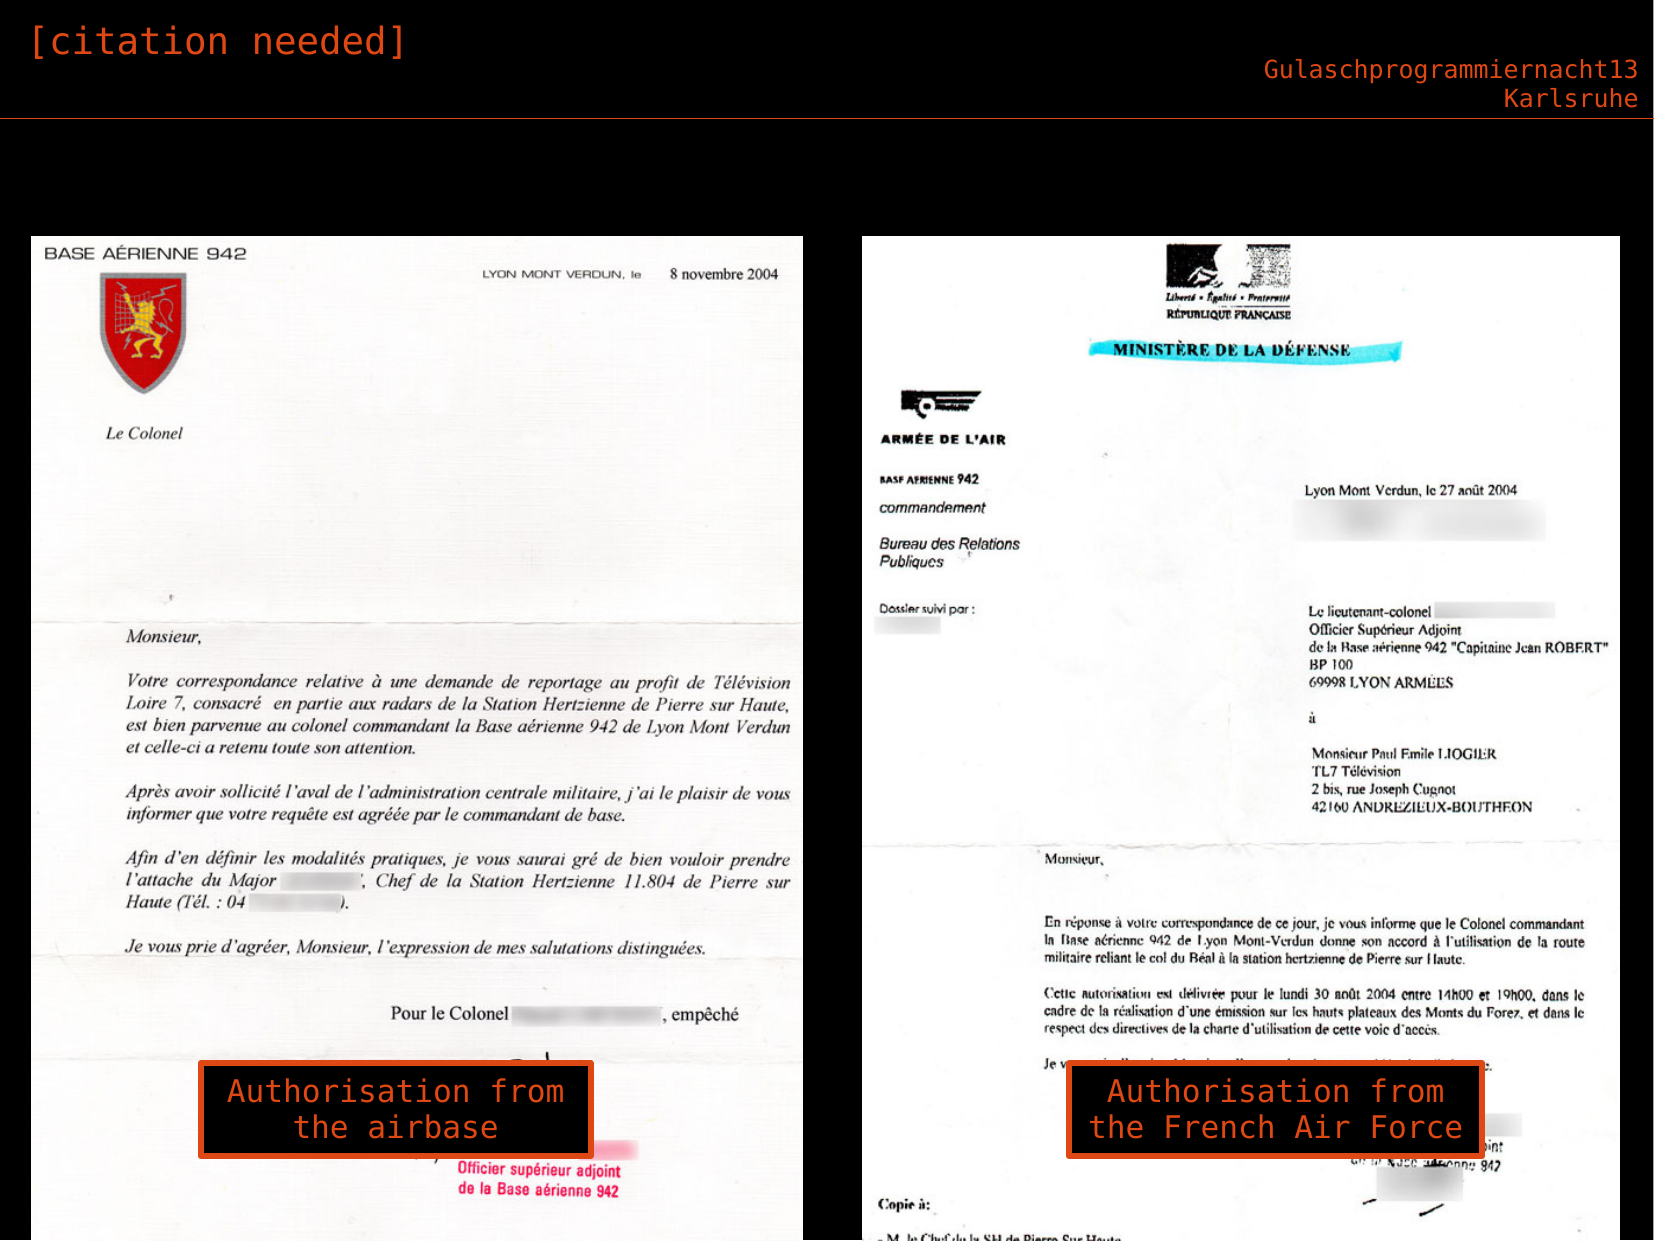

[citation needed]
Gulaschprogrammiernacht13
Karlsruhe
Authorisation from the French Air Force
Authorisation from the airbase